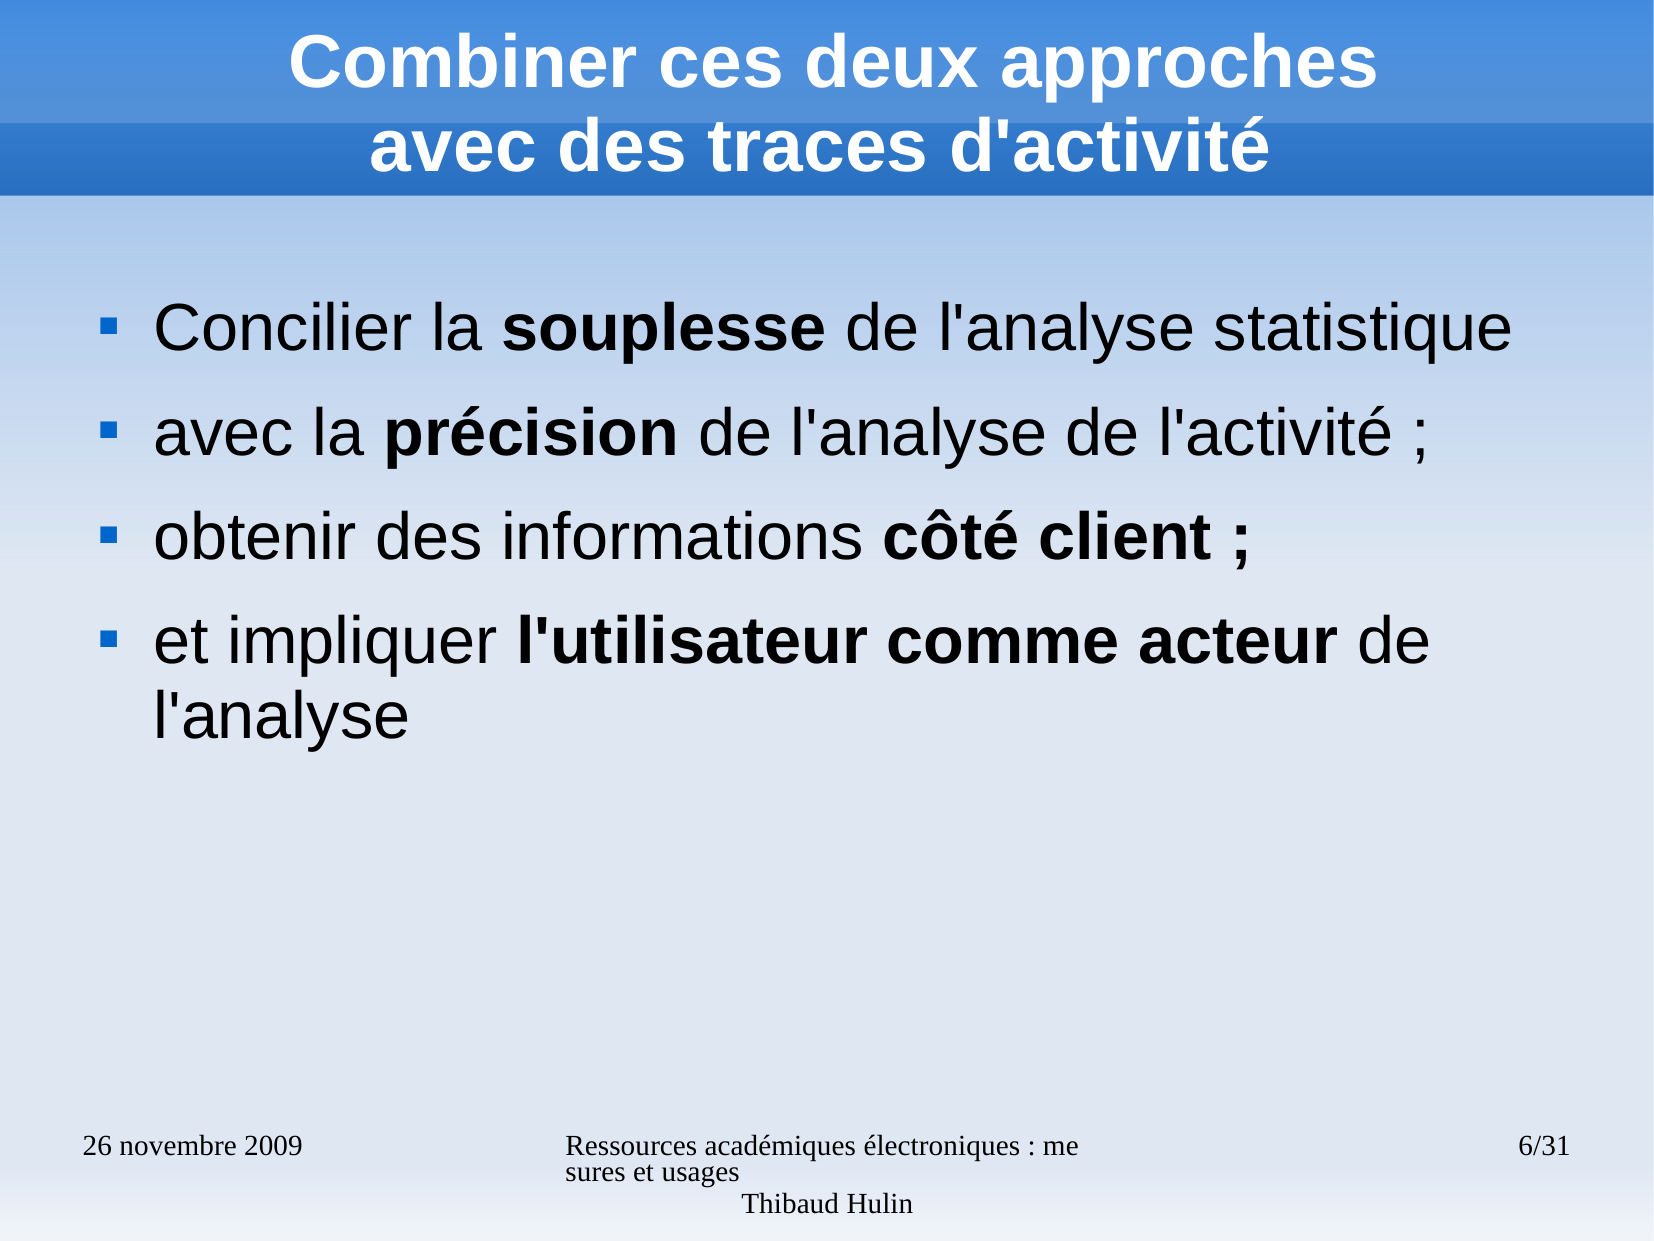

# Combiner ces deux approches avec des traces d'activité
Concilier la souplesse de l'analyse statistique
avec la précision de l'analyse de l'activité ;
obtenir des informations côté client ;
et impliquer l'utilisateur comme acteur de l'analyse
26 novembre 2009
Ressources académiques électroniques : mesures et usages
6